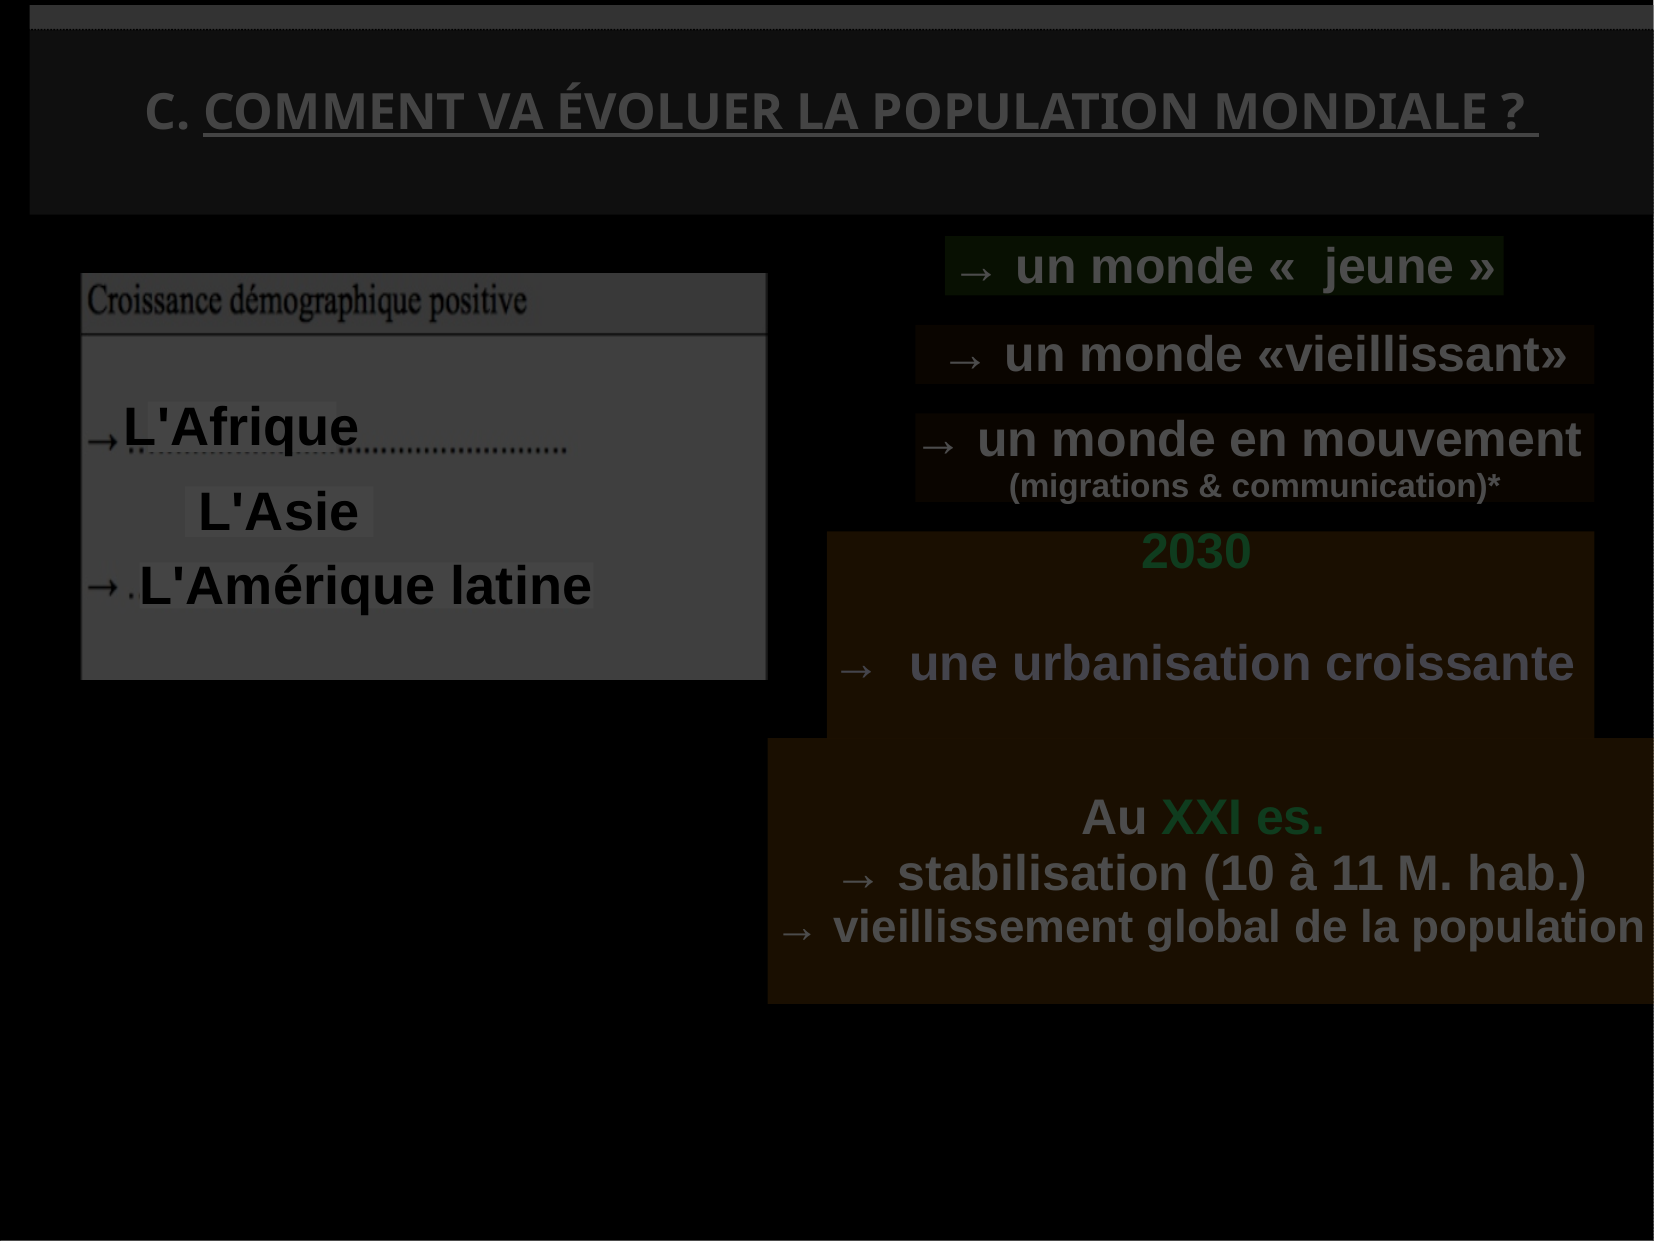

C. COMMENT VA ÉVOLUER LA POPULATION MONDIALE ?
→ un monde «  jeune »
→ un monde «vieillissant»
L'Afrique
→ un monde en mouvement
(migrations & communication)*
L'Asie
2030
→ une urbanisation croissante
L'Amérique latine
Au XXI es.
→ stabilisation (10 à 11 M. hab.)
→ vieillissement global de la population
NOTIONS DE GÉOGRAPHIQUE :
→ croissance démographique
→ espérance de vie
→ transition démographique
→ seuil de renouvellement naturel
→ urbanisation